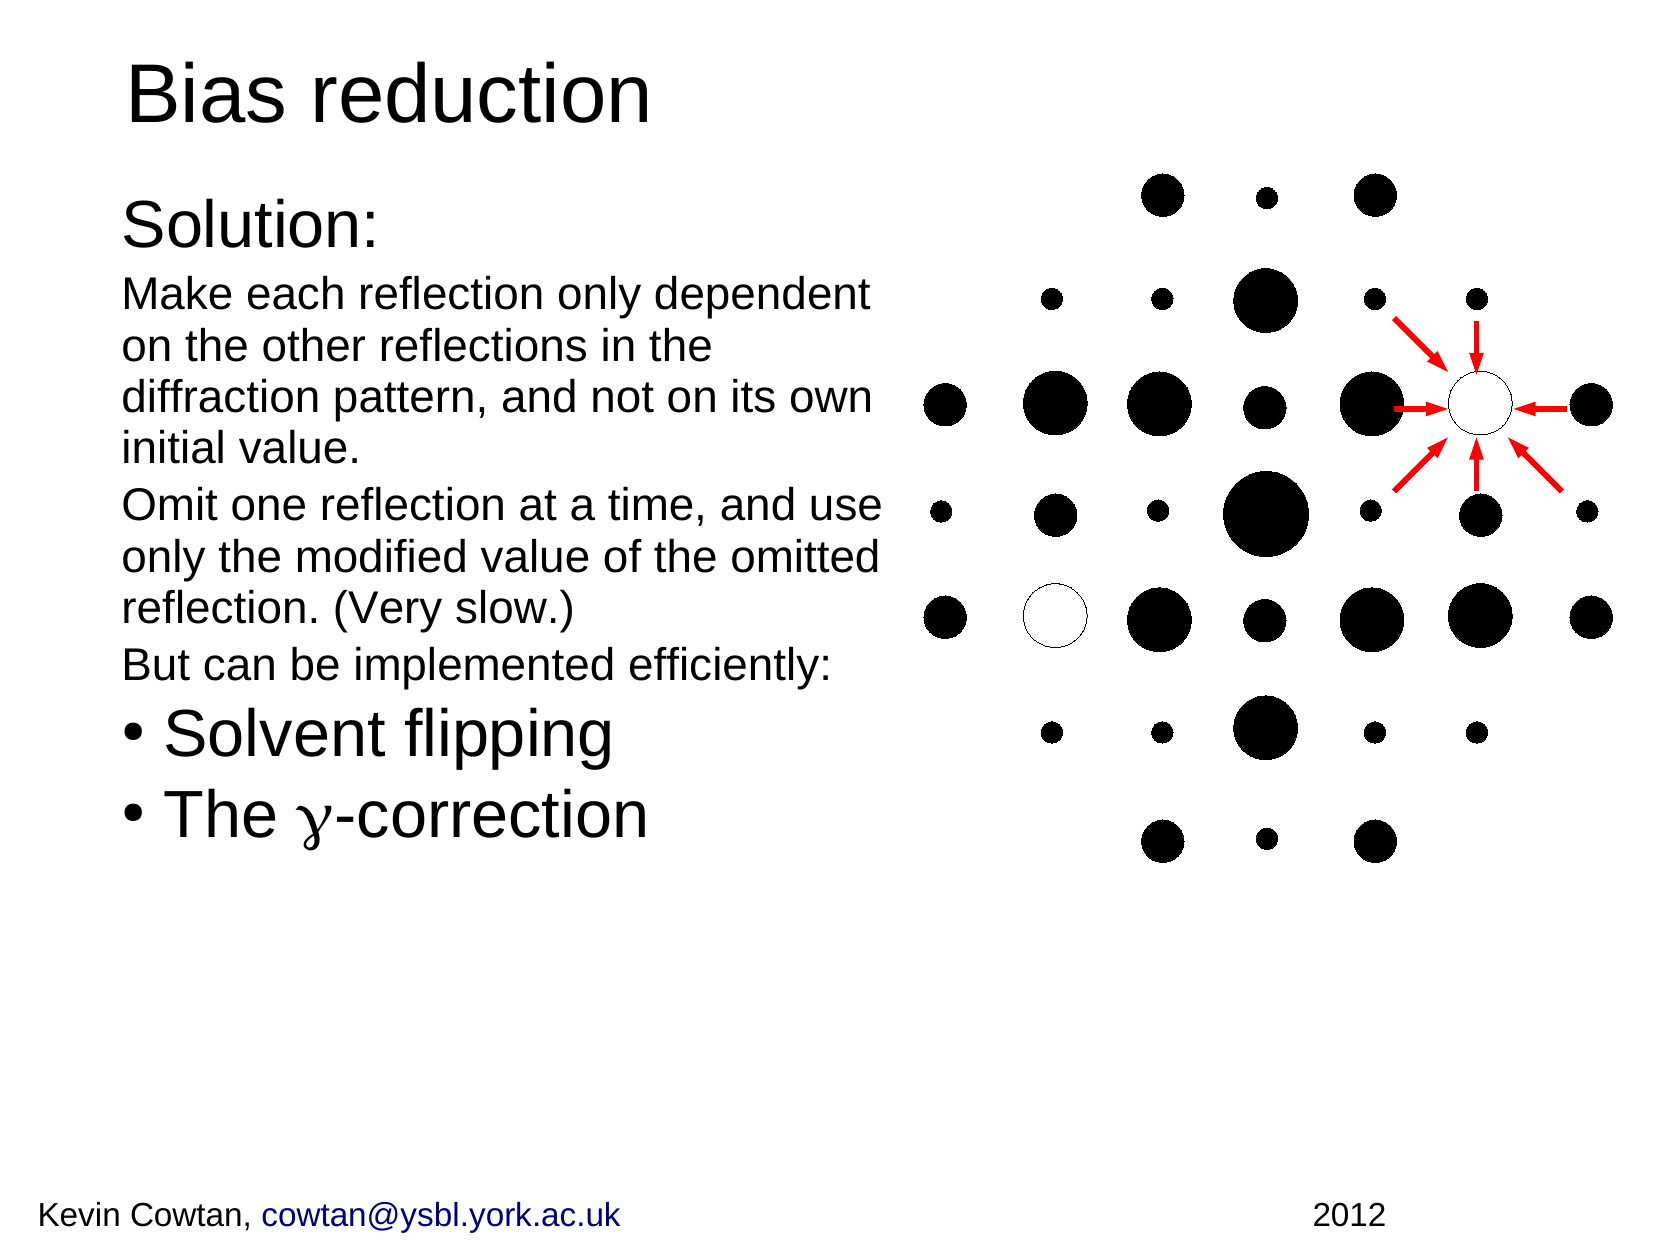

# Bias reduction
Solution:
Make each reflection only dependent on the other reflections in the diffraction pattern, and not on its own initial value.
Omit one reflection at a time, and use only the modified value of the omitted reflection. (Very slow.)
But can be implemented efficiently:
 Solvent flipping
 The g-correction